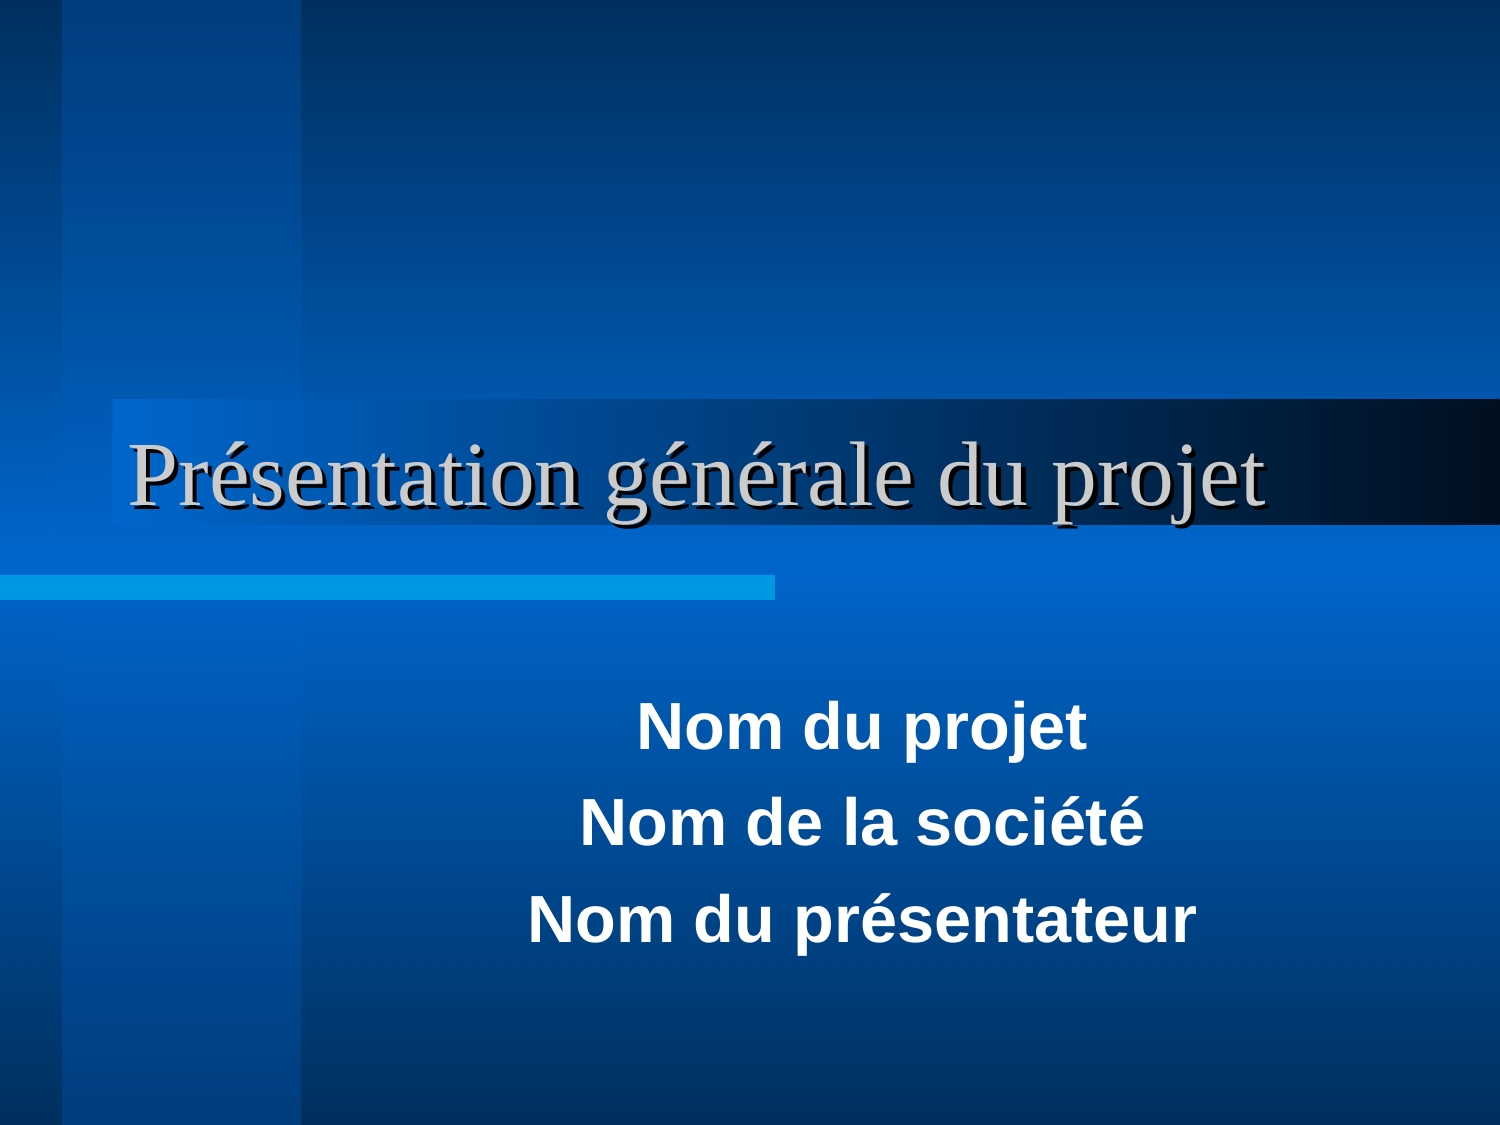

# Présentation générale du projet
Nom du projet
Nom de la société
Nom du présentateur